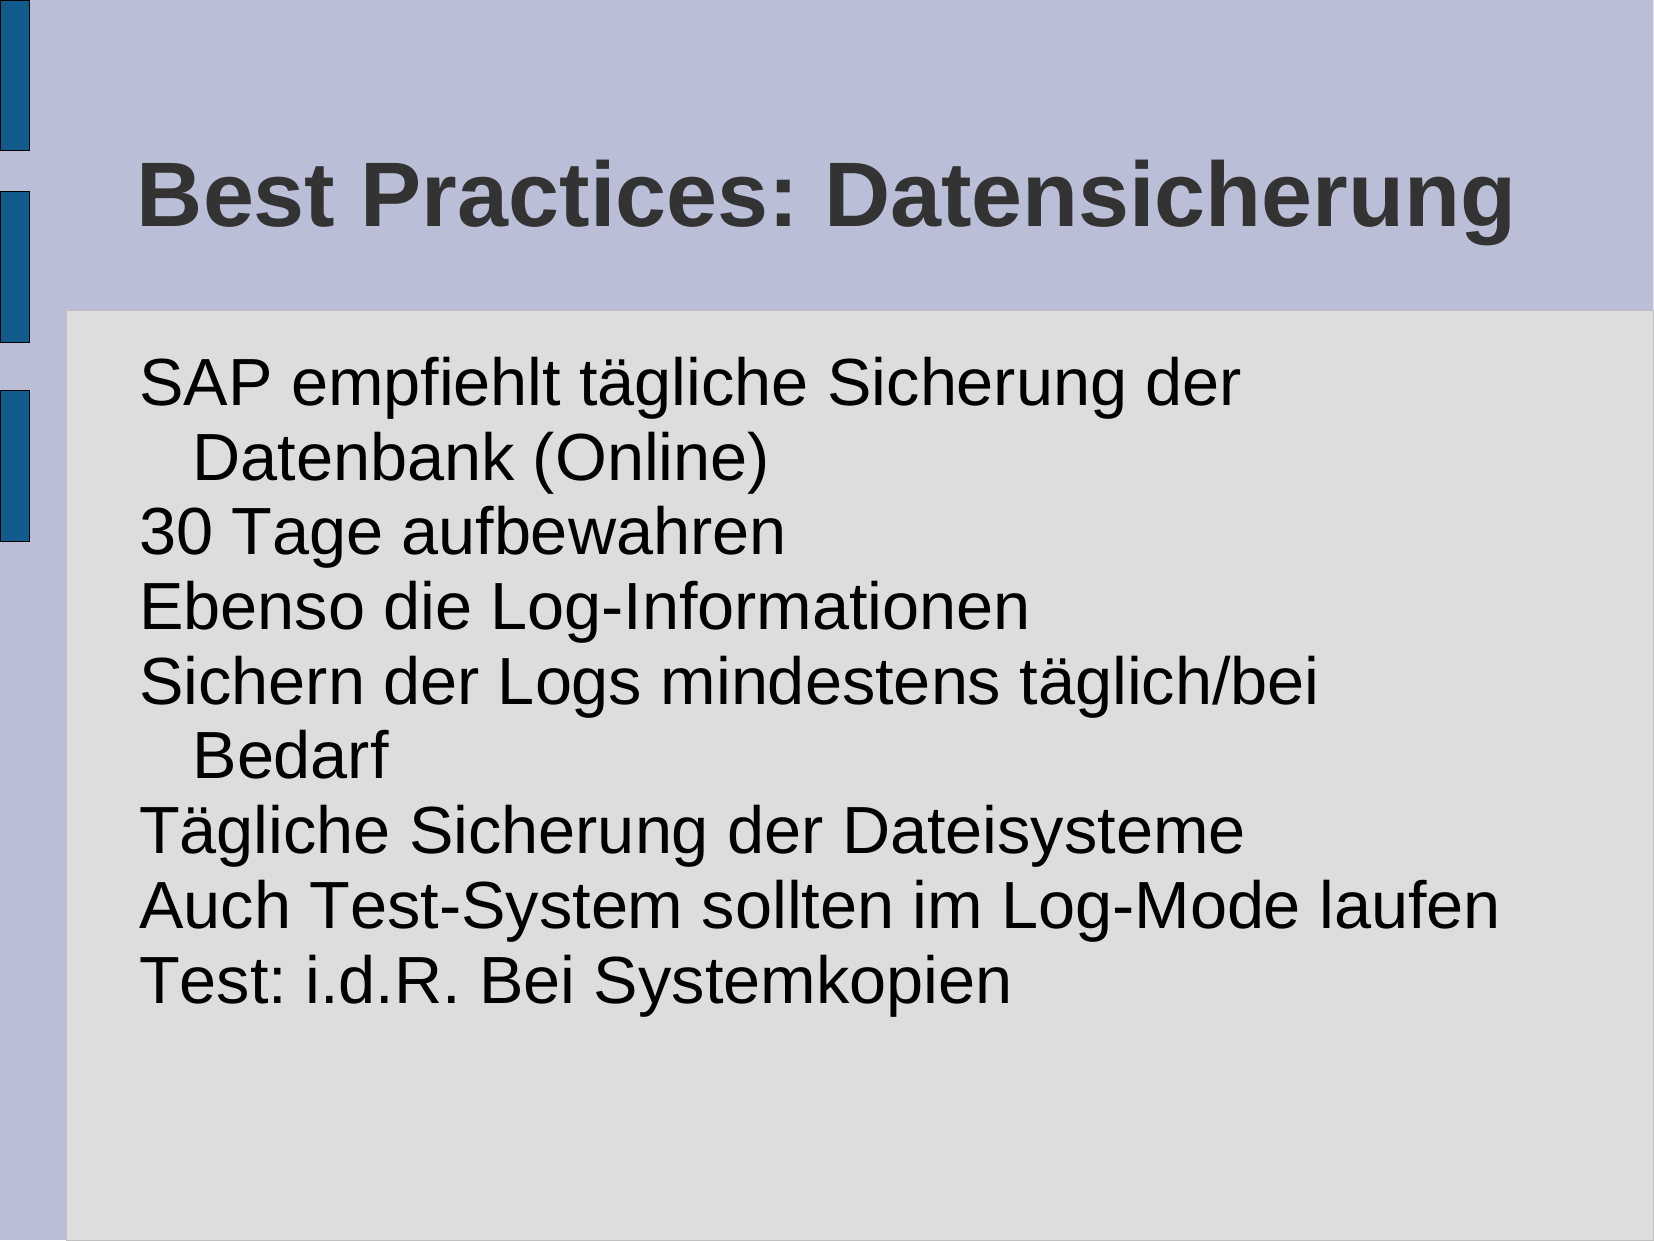

# Best Practices: Datensicherung
SAP empfiehlt tägliche Sicherung der Datenbank (Online)
30 Tage aufbewahren
Ebenso die Log-Informationen
Sichern der Logs mindestens täglich/bei Bedarf
Tägliche Sicherung der Dateisysteme
Auch Test-System sollten im Log-Mode laufen
Test: i.d.R. Bei Systemkopien